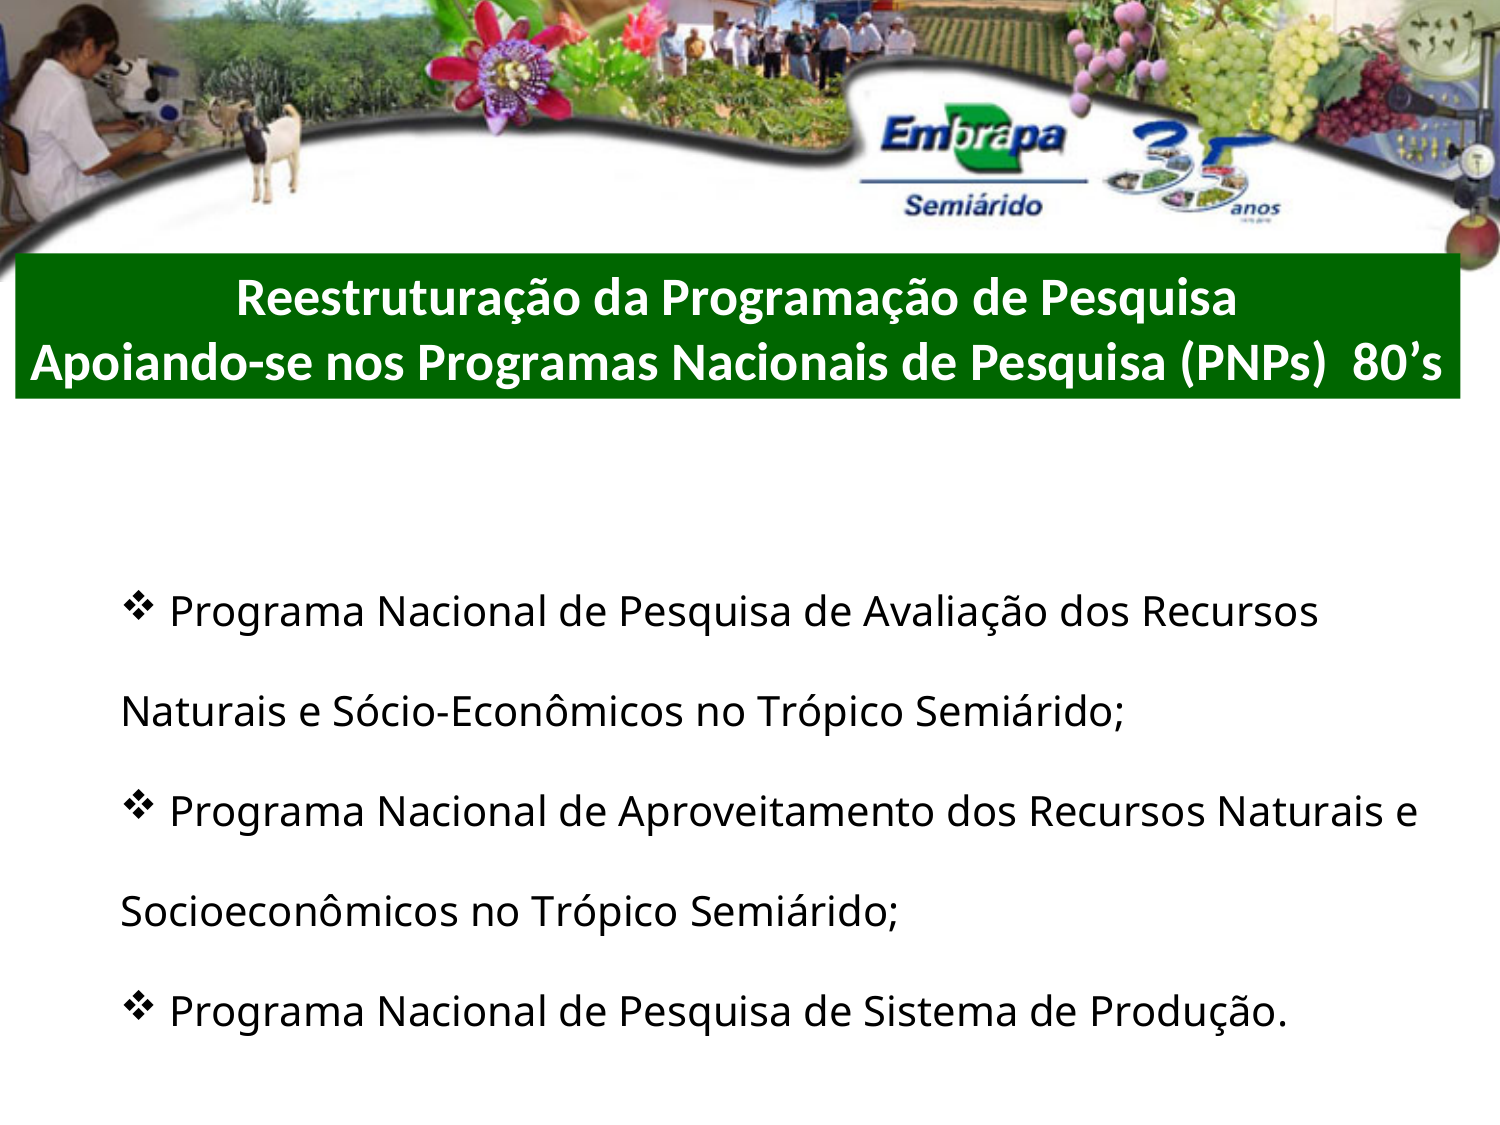

Reestruturação da Programação de Pesquisa
Apoiando-se nos Programas Nacionais de Pesquisa (PNPs) 80’s
 Programa Nacional de Pesquisa de Avaliação dos Recursos Naturais e Sócio-Econômicos no Trópico Semiárido;
 Programa Nacional de Aproveitamento dos Recursos Naturais e Socioeconômicos no Trópico Semiárido;
 Programa Nacional de Pesquisa de Sistema de Produção.